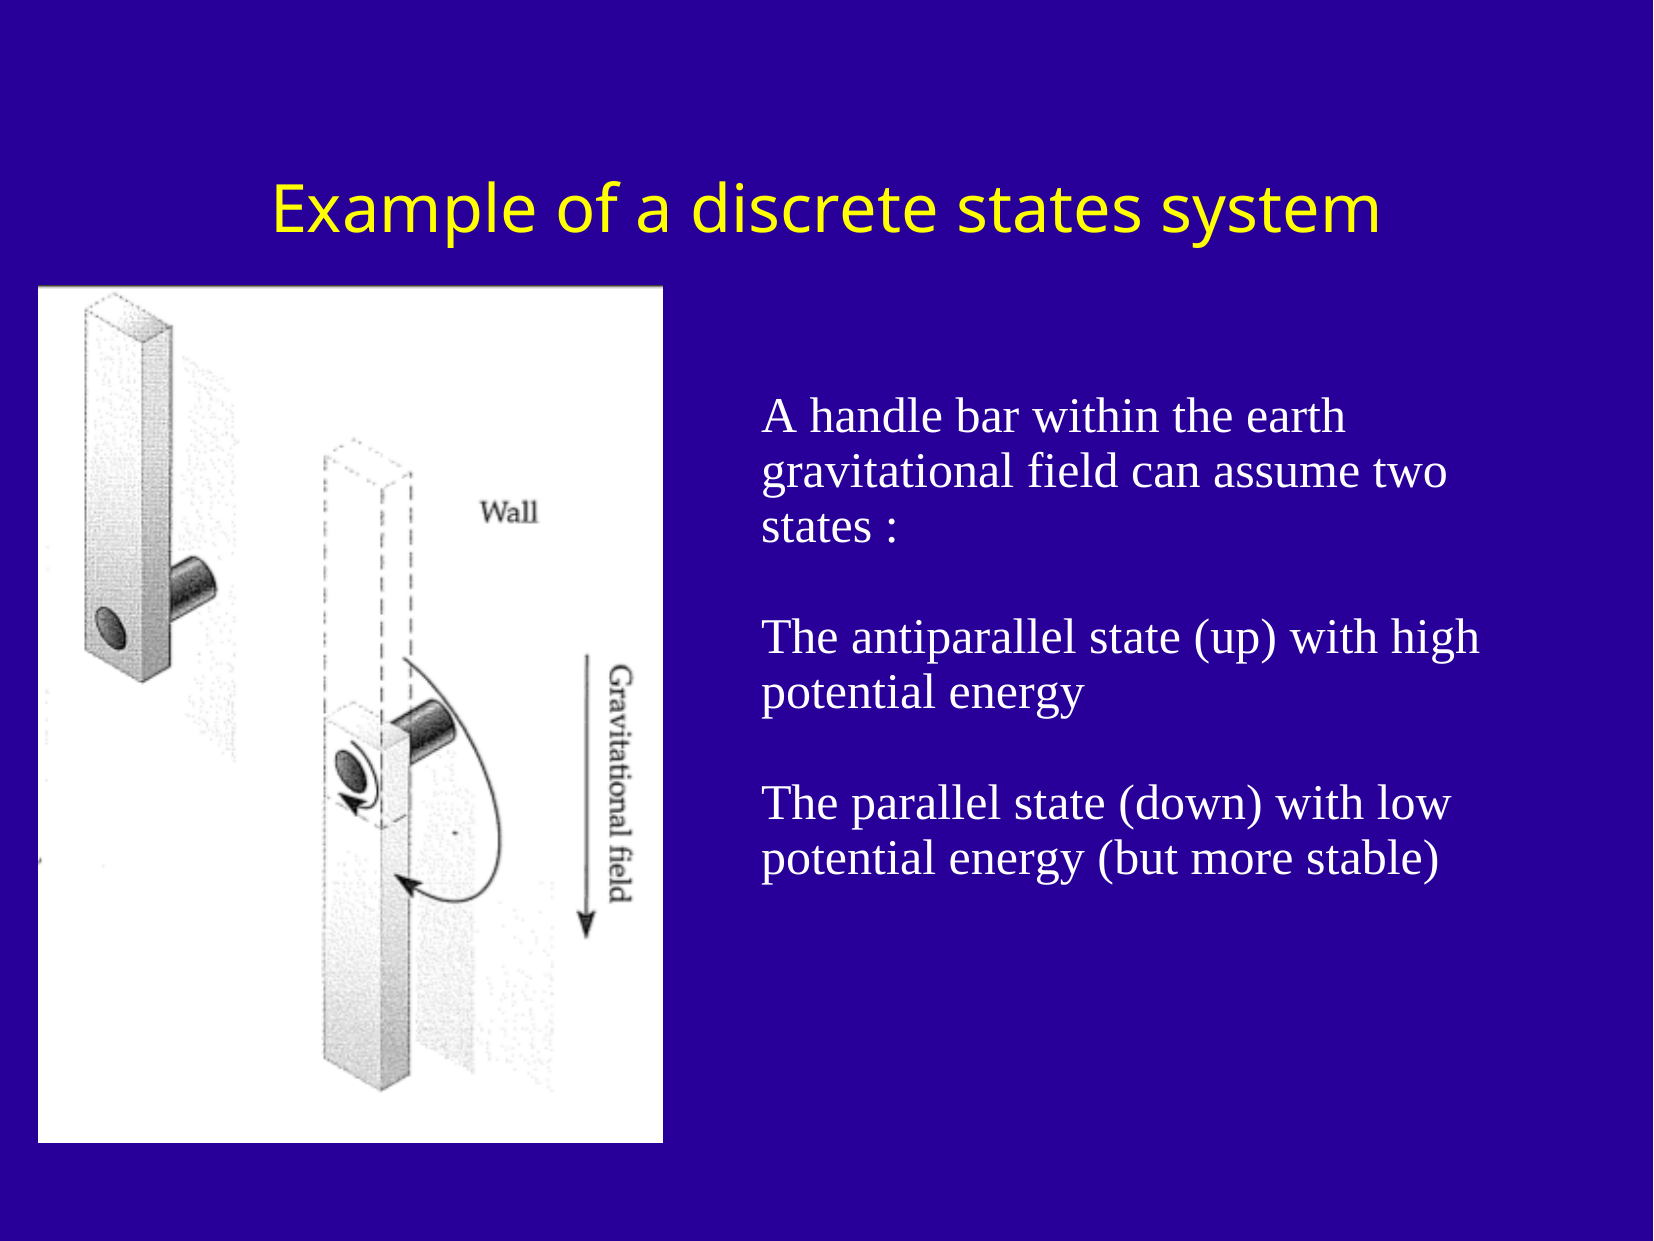

# Example of a discrete states system
A handle bar within the earth gravitational field can assume two states :
The antiparallel state (up) with high potential energy
The parallel state (down) with low potential energy (but more stable)